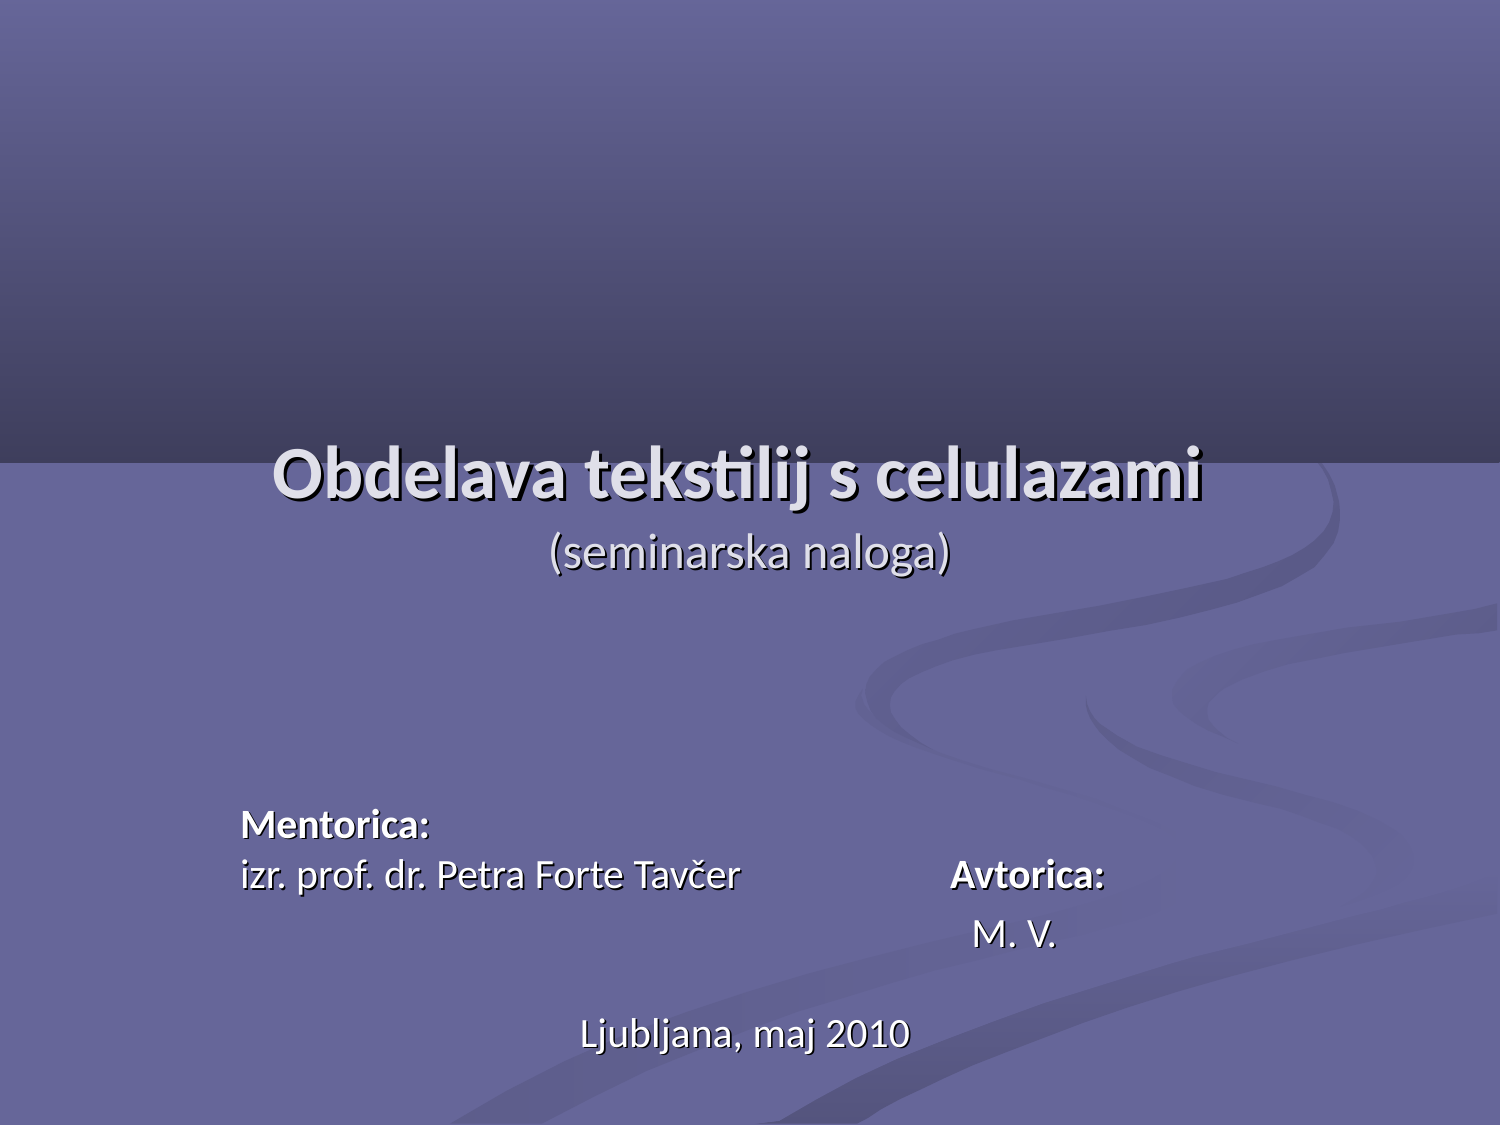

# Obdelava tekstilij s celulazami (seminarska naloga)
Mentorica:
izr. prof. dr. Petra Forte Tavčer Avtorica:
 M. V.
Ljubljana, maj 2010